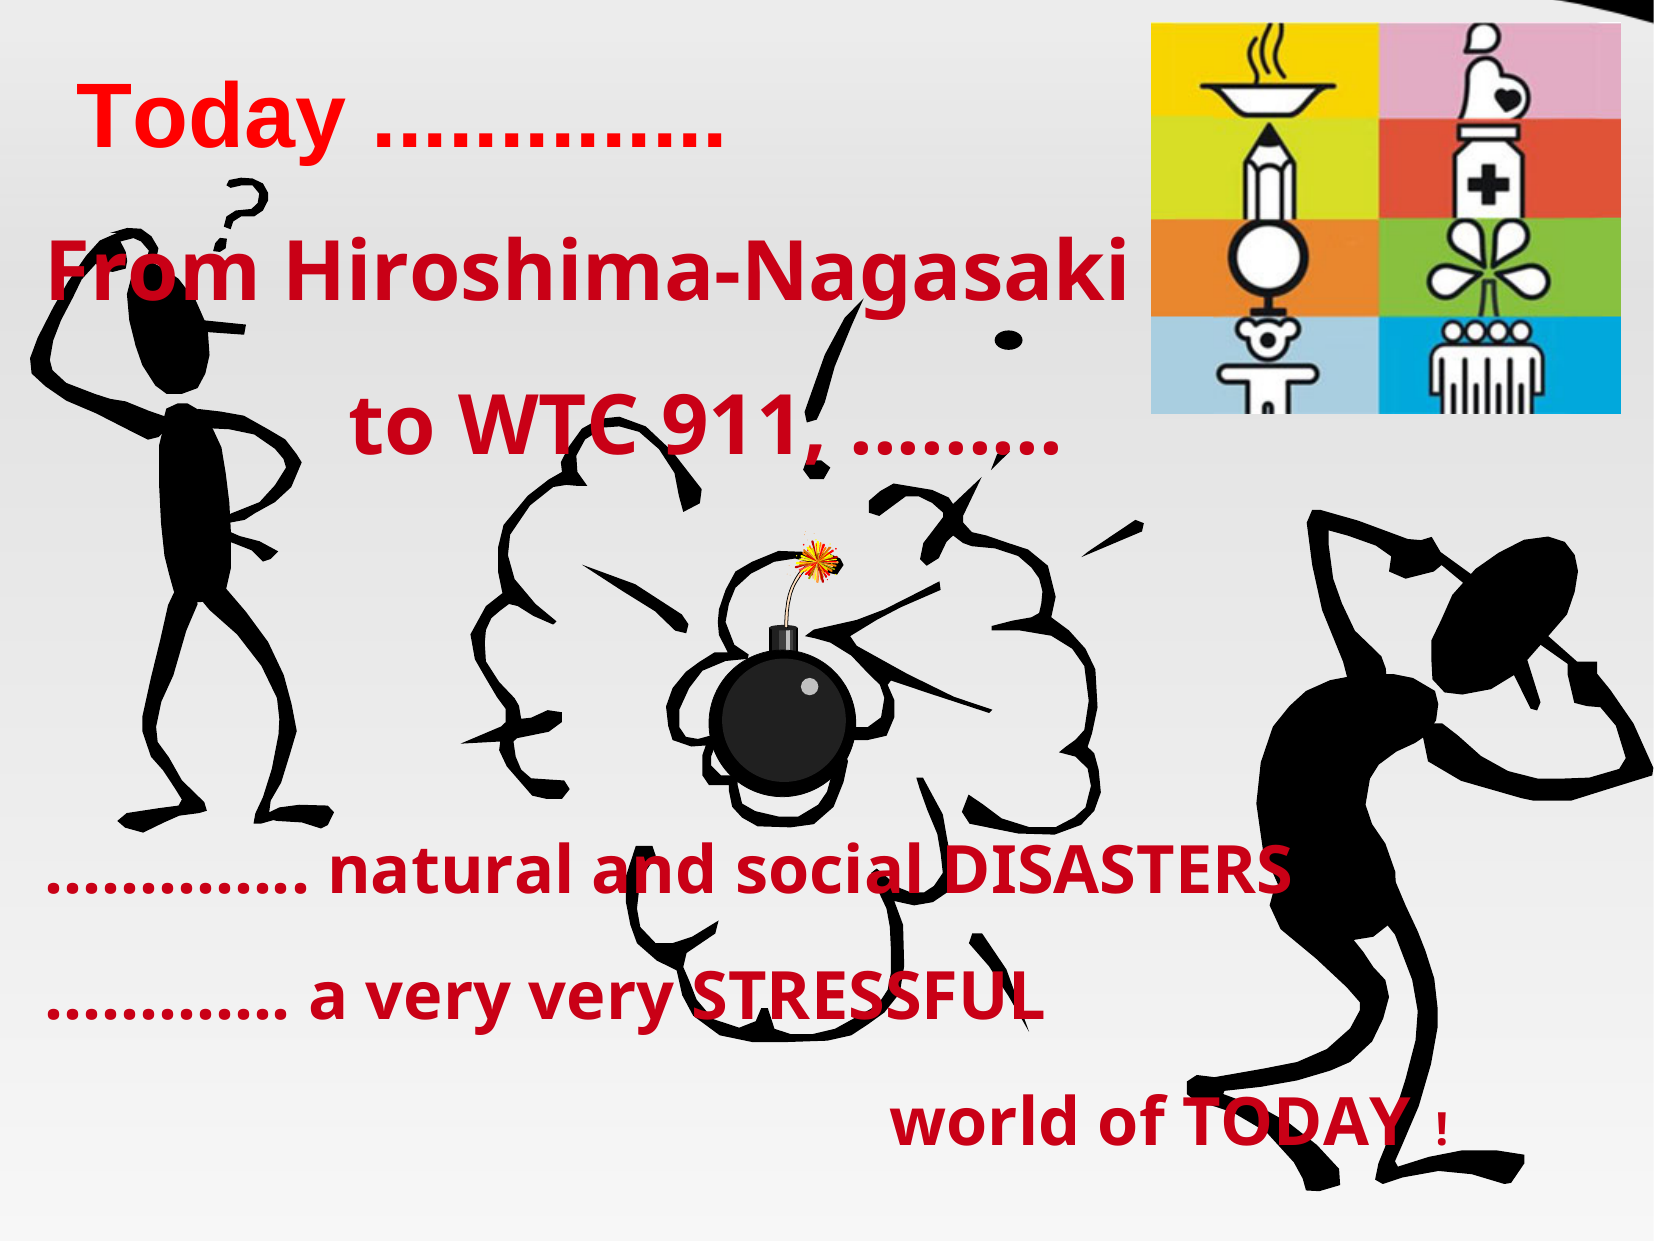

# Today ..............
From Hiroshima-Nagasaki
 to WTC 911, .........
.............. natural and social DISASTERS
............. a very very STRESSFUL
 world of TODAY !